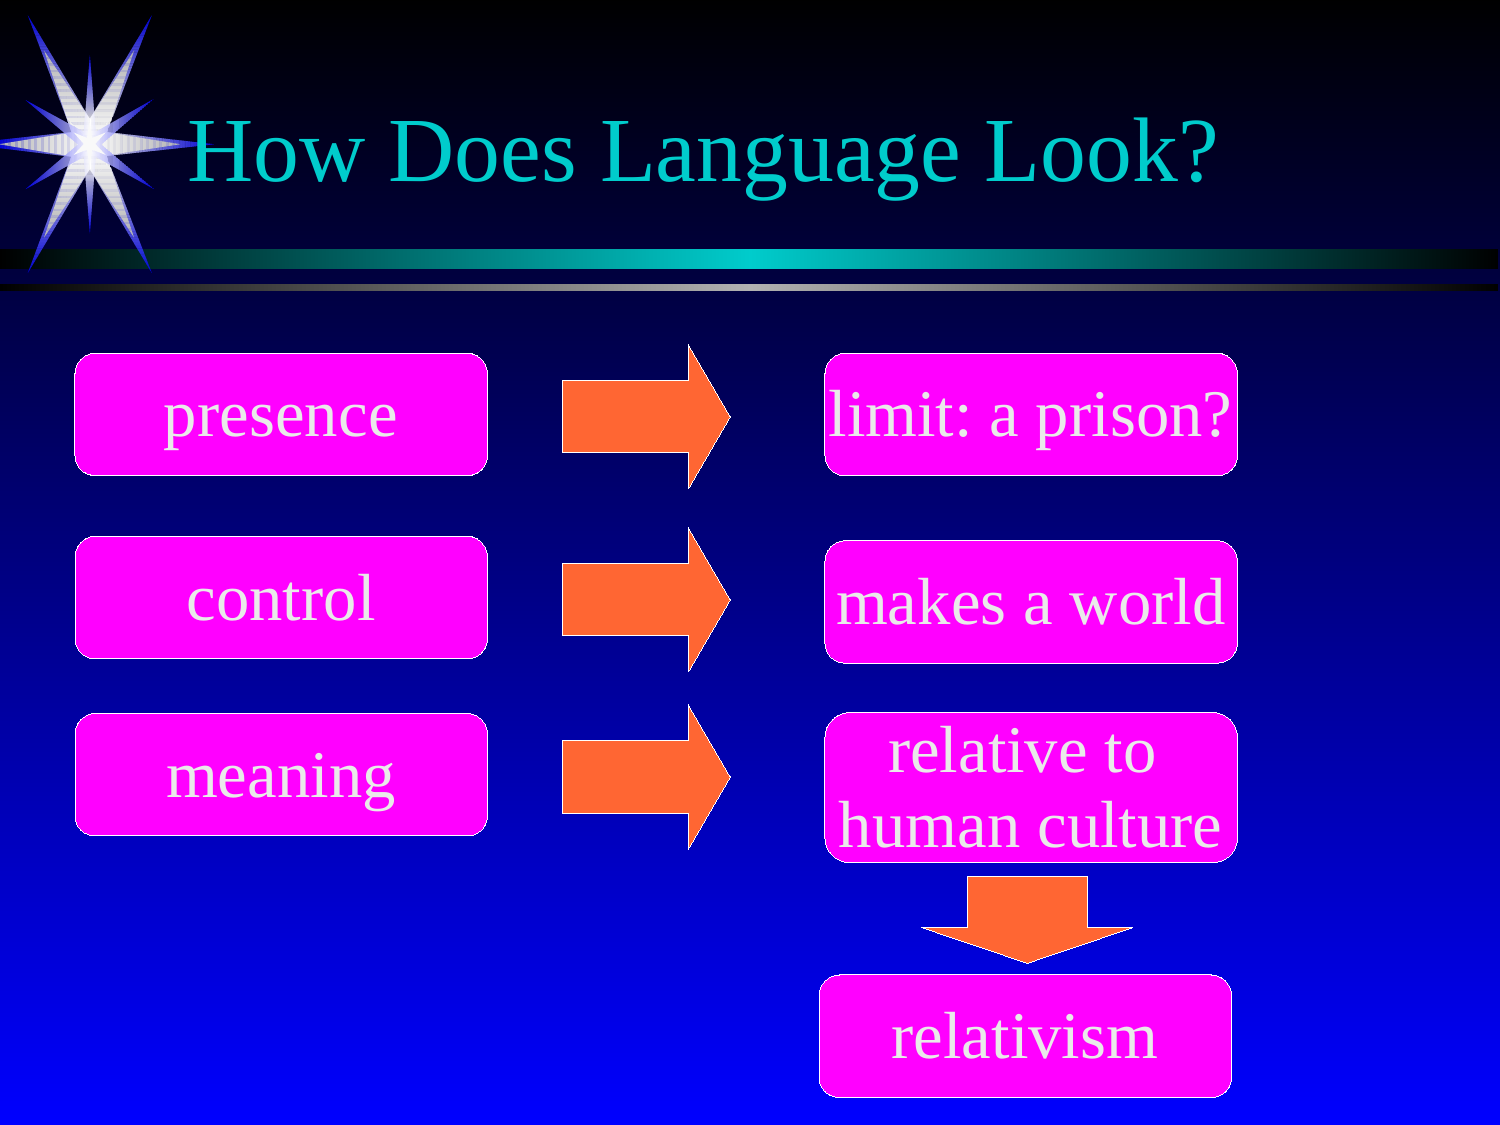

# How Does Language Look?
limit: a prison?
presence
makes a world
control
relative to
human culture
meaning
relativism